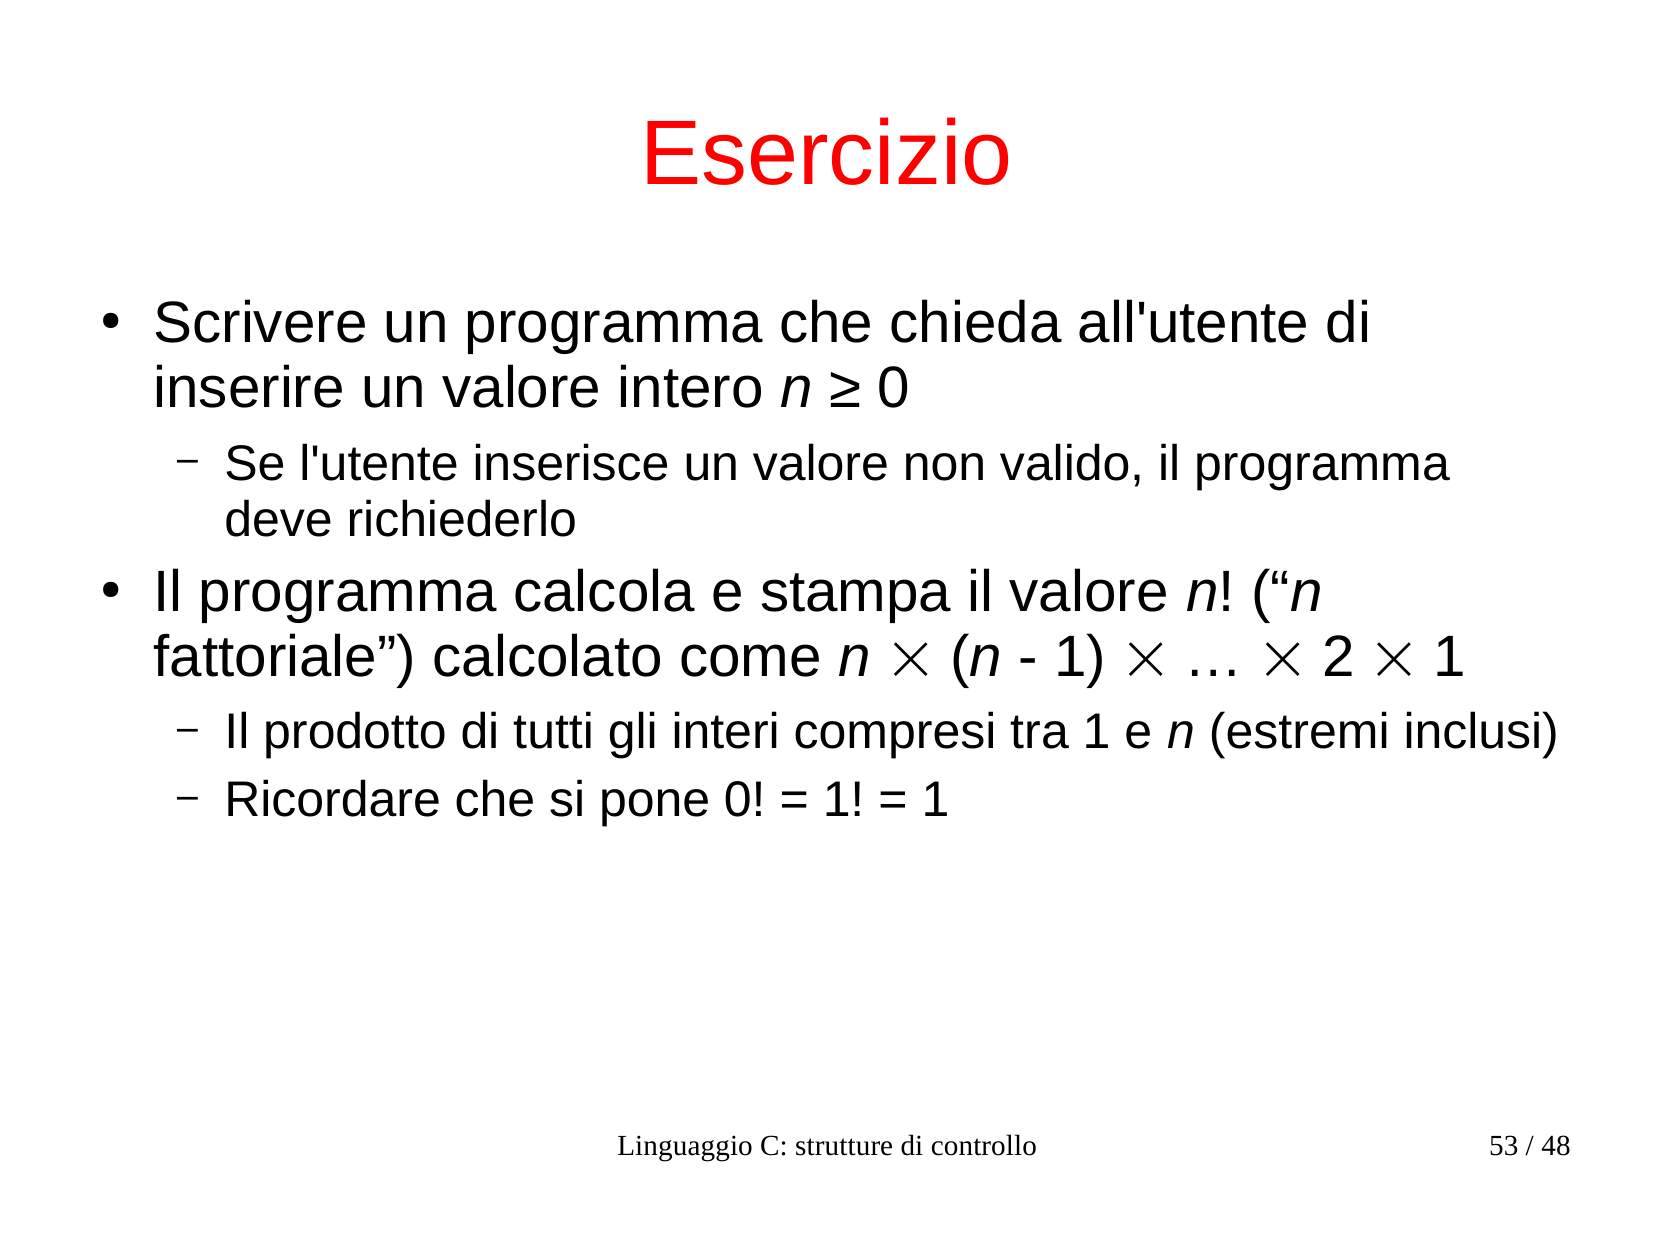

# Esercizio
Scrivere un programma che chieda all'utente di inserire un valore intero n ≥ 0
Se l'utente inserisce un valore non valido, il programma deve richiederlo
Il programma calcola e stampa il valore n! (“n fattoriale”) calcolato come n ´ (n - 1) ´ … ´ 2 ´ 1
Il prodotto di tutti gli interi compresi tra 1 e n (estremi inclusi)
Ricordare che si pone 0! = 1! = 1
Linguaggio C: strutture di controllo
53